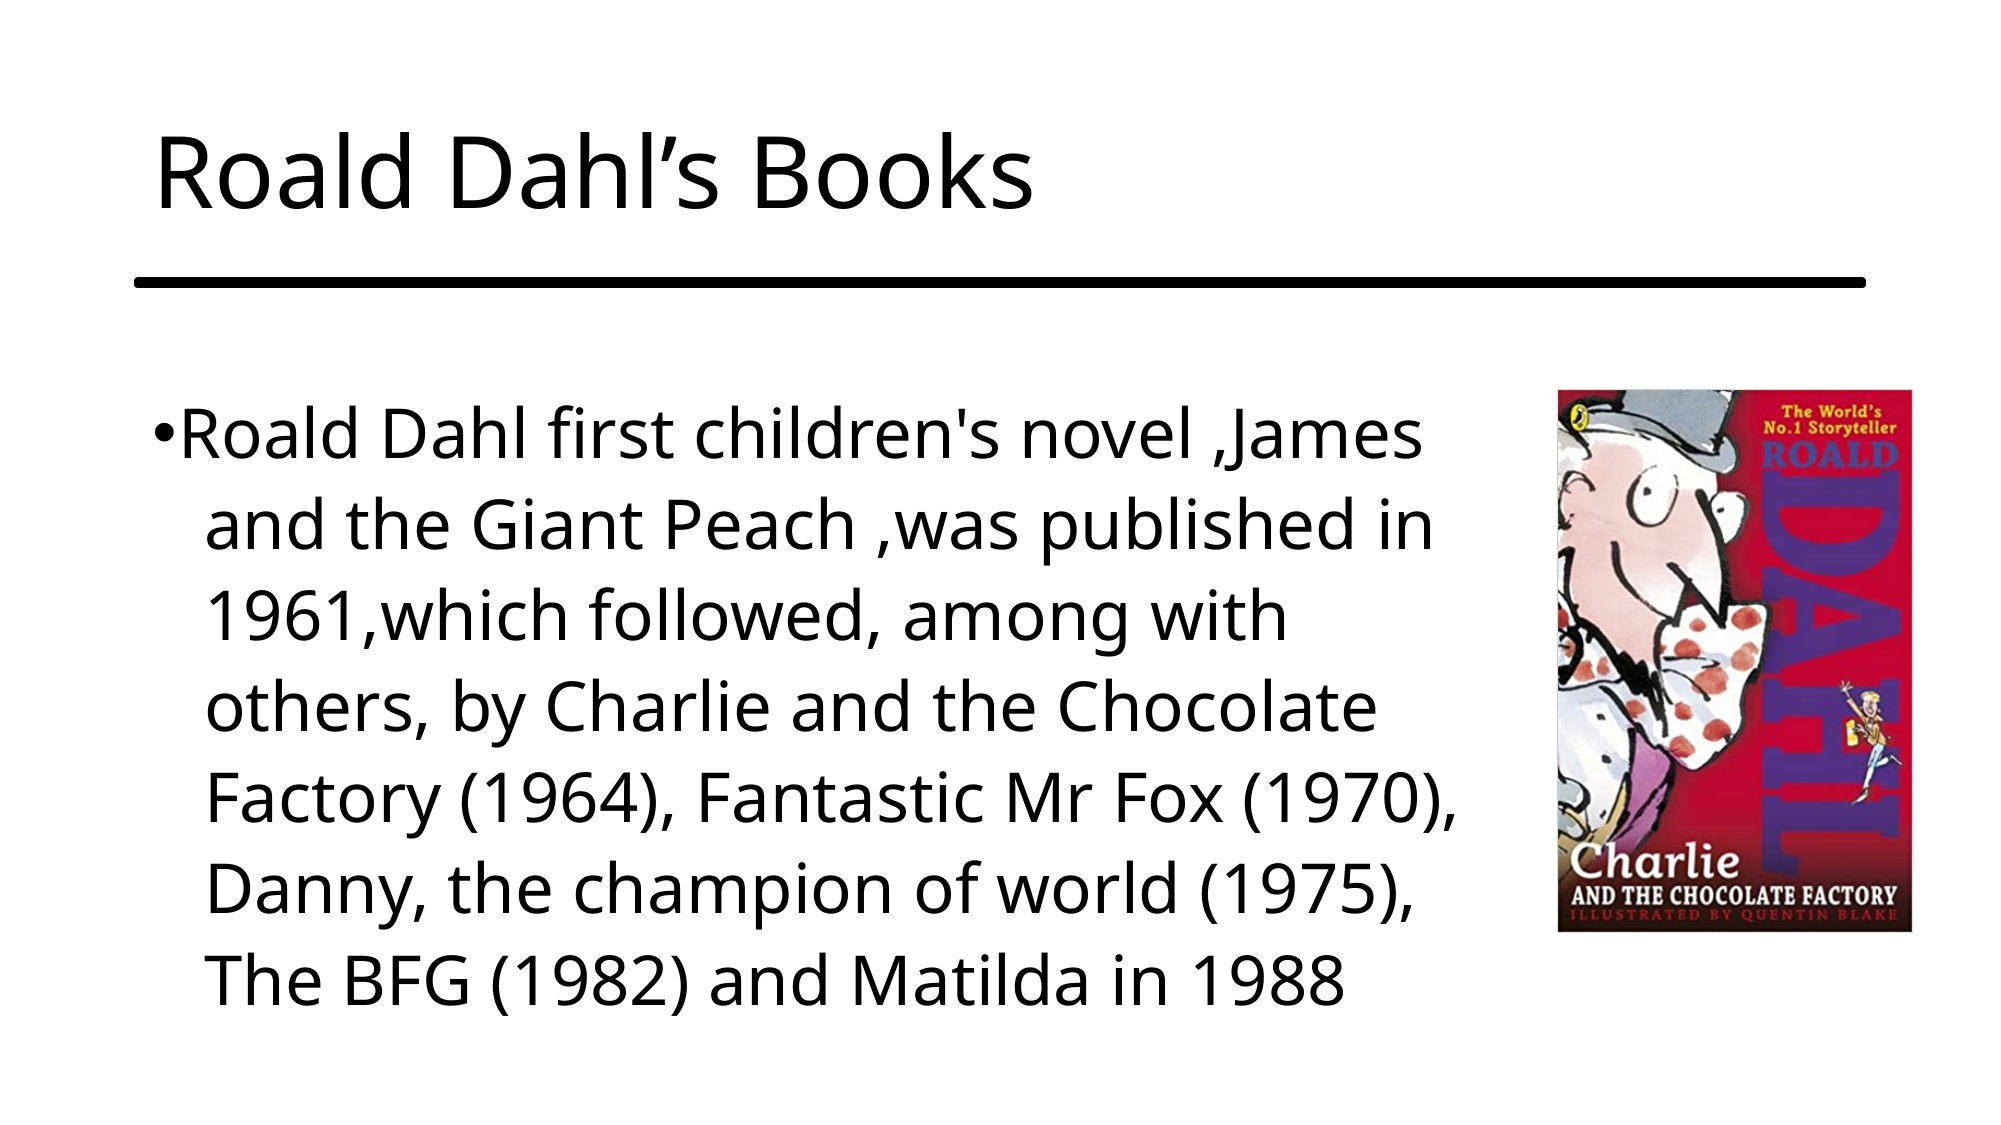

# Roald Dahl’s Books
Roald Dahl first children's novel ,James and the Giant Peach ,was published in 1961,which followed, among with others, by Charlie and the Chocolate Factory (1964), Fantastic Mr Fox (1970), Danny, the champion of world (1975), The BFG (1982) and Matilda in 1988